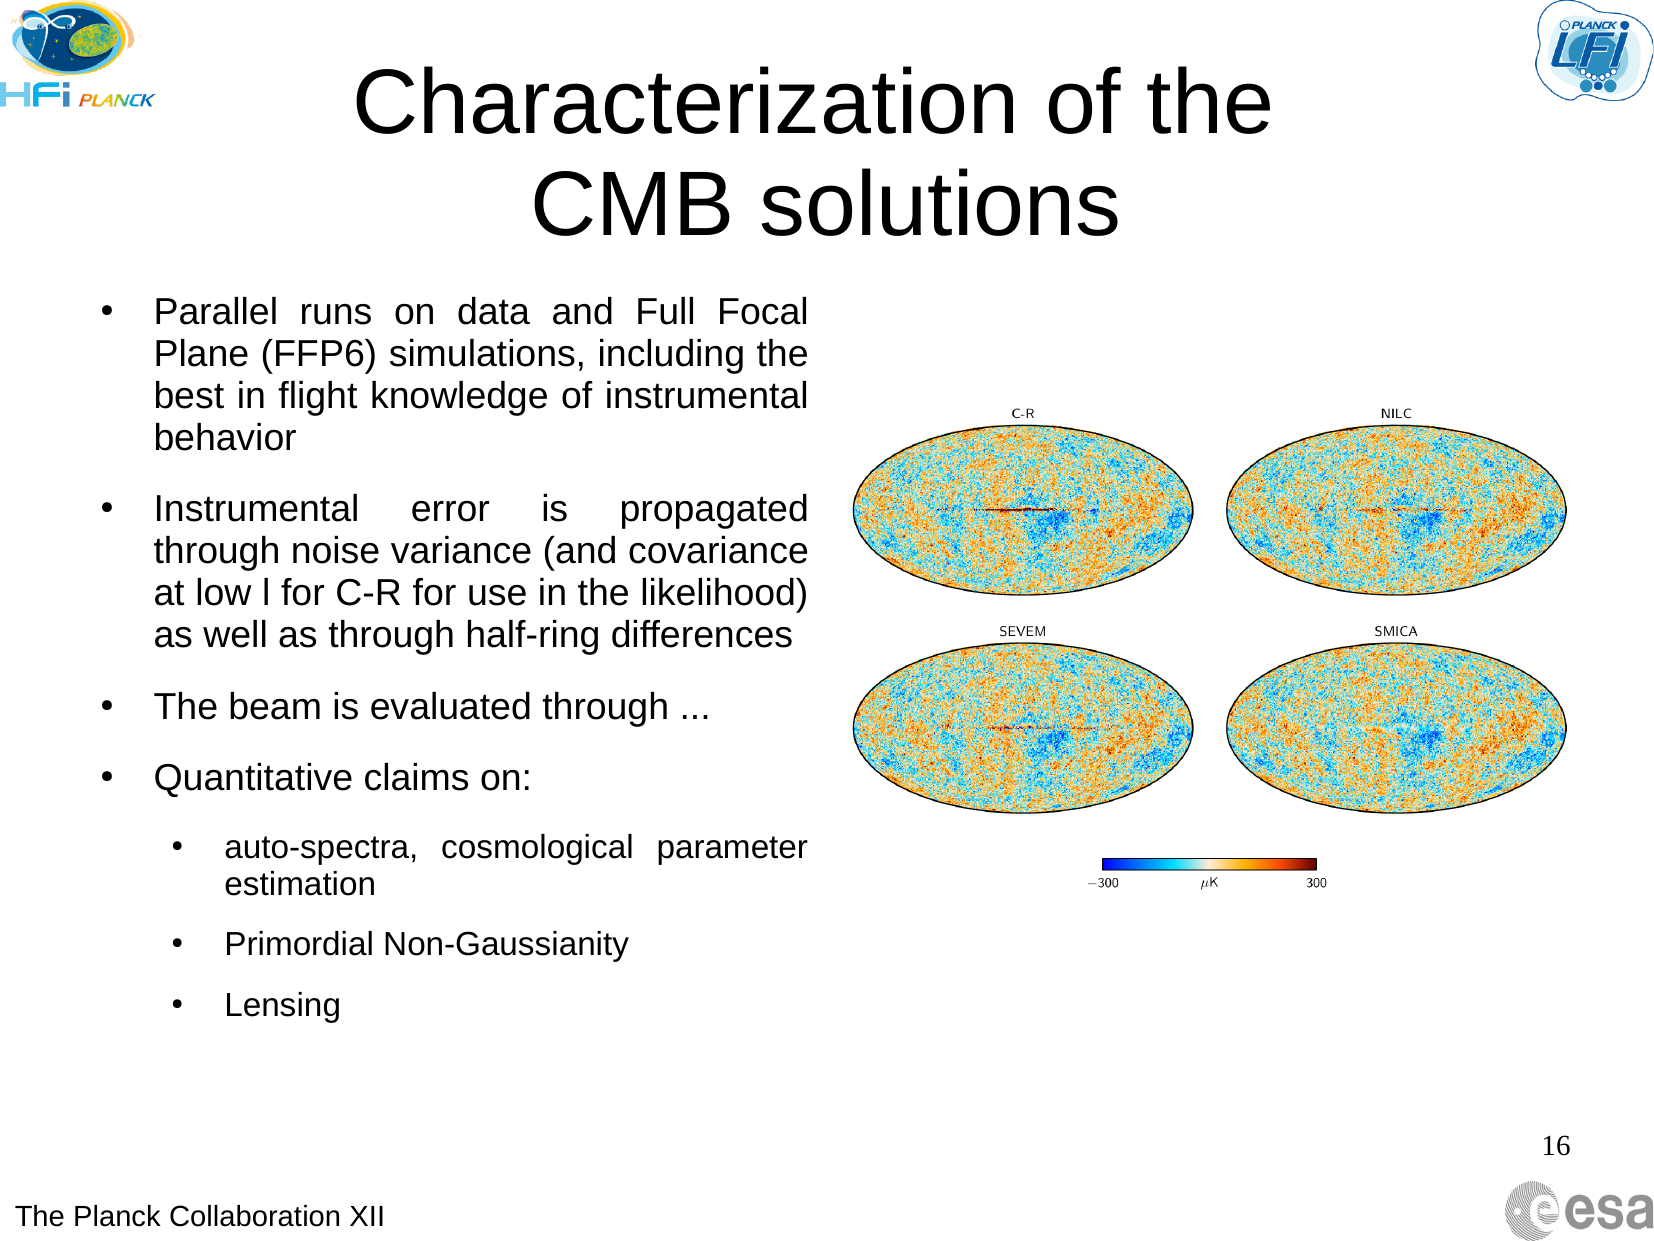

Characterization of the
CMB solutions
# Parallel runs on data and Full Focal Plane (FFP6) simulations, including the best in flight knowledge of instrumental behavior
Instrumental error is propagated through noise variance (and covariance at low l for C-R for use in the likelihood) as well as through half-ring differences
The beam is evaluated through ...
Quantitative claims on:
auto-spectra, cosmological parameter estimation
Primordial Non-Gaussianity
Lensing
16
The Planck Collaboration XII